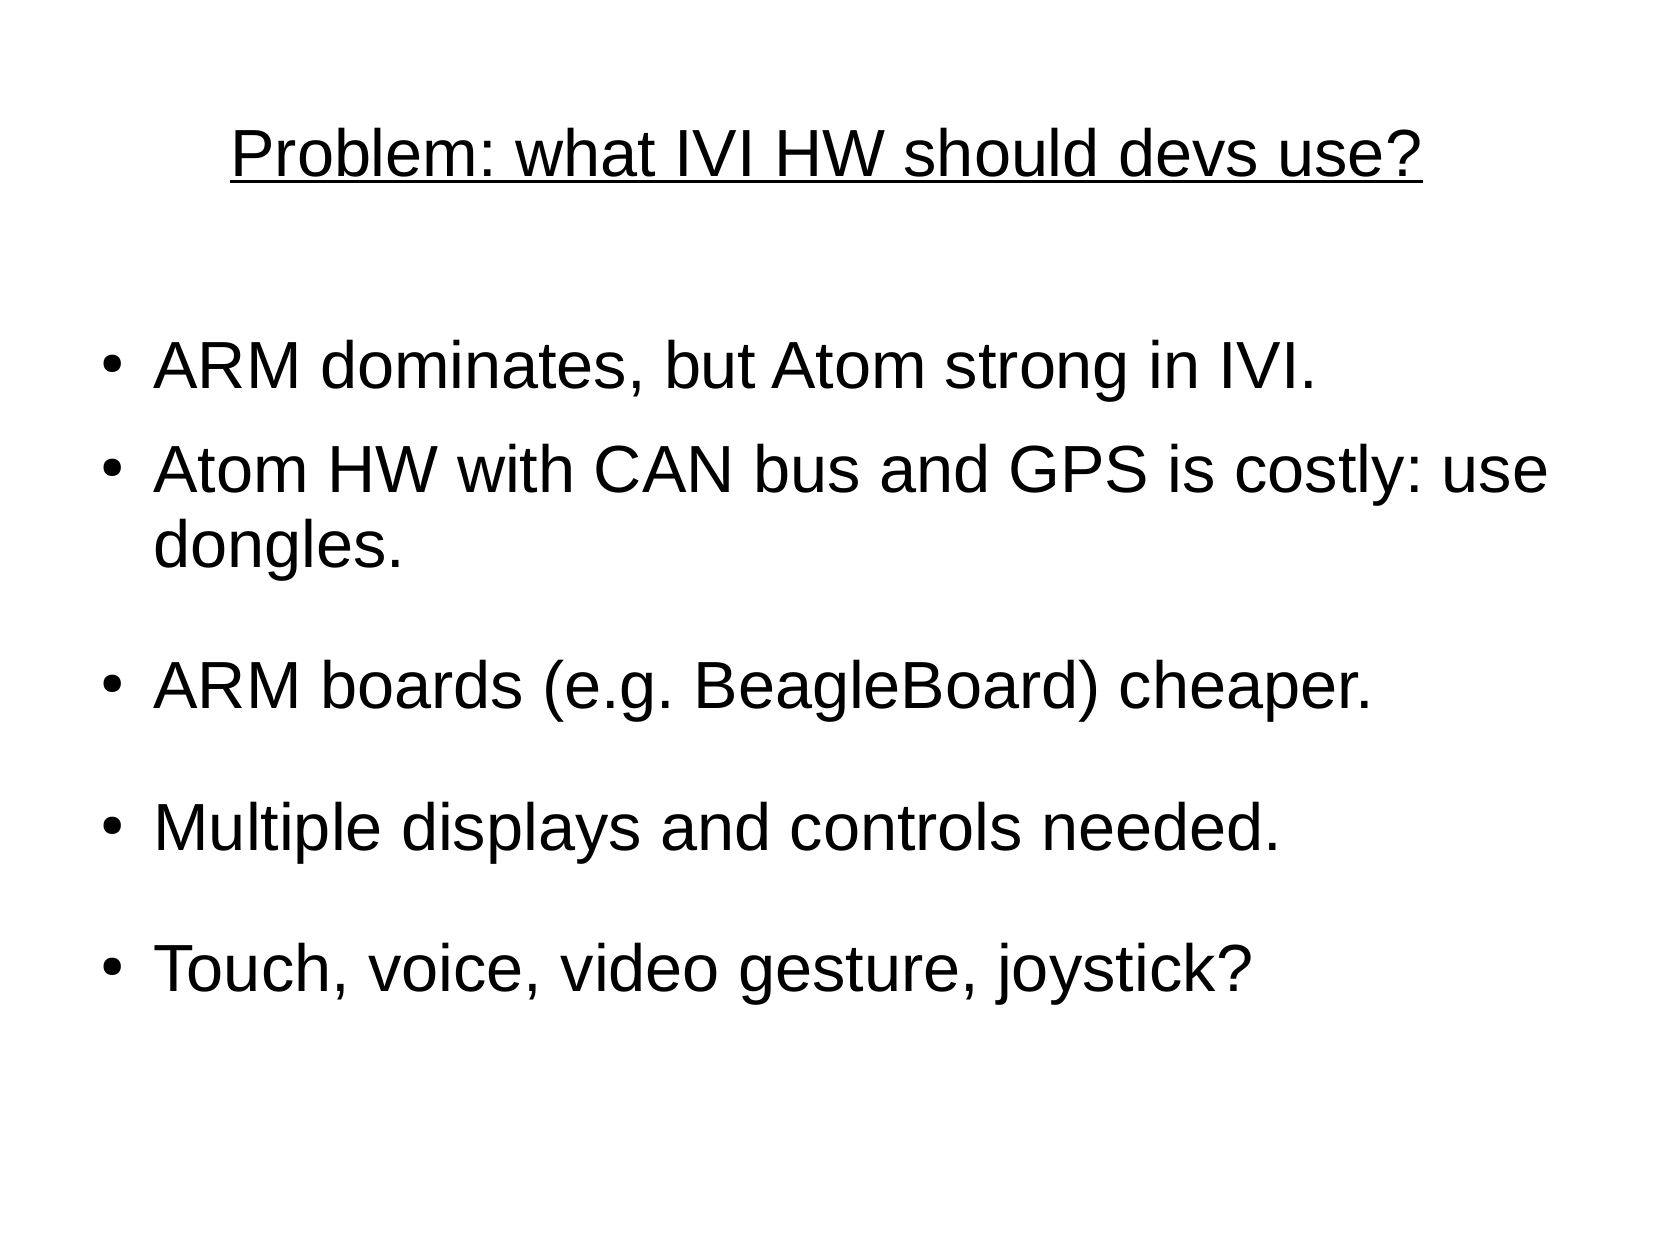

# Problem: what IVI HW should devs use?
ARM dominates, but Atom strong in IVI.
Atom HW with CAN bus and GPS is costly: use dongles.
ARM boards (e.g. BeagleBoard) cheaper.
Multiple displays and controls needed.
Touch, voice, video gesture, joystick?